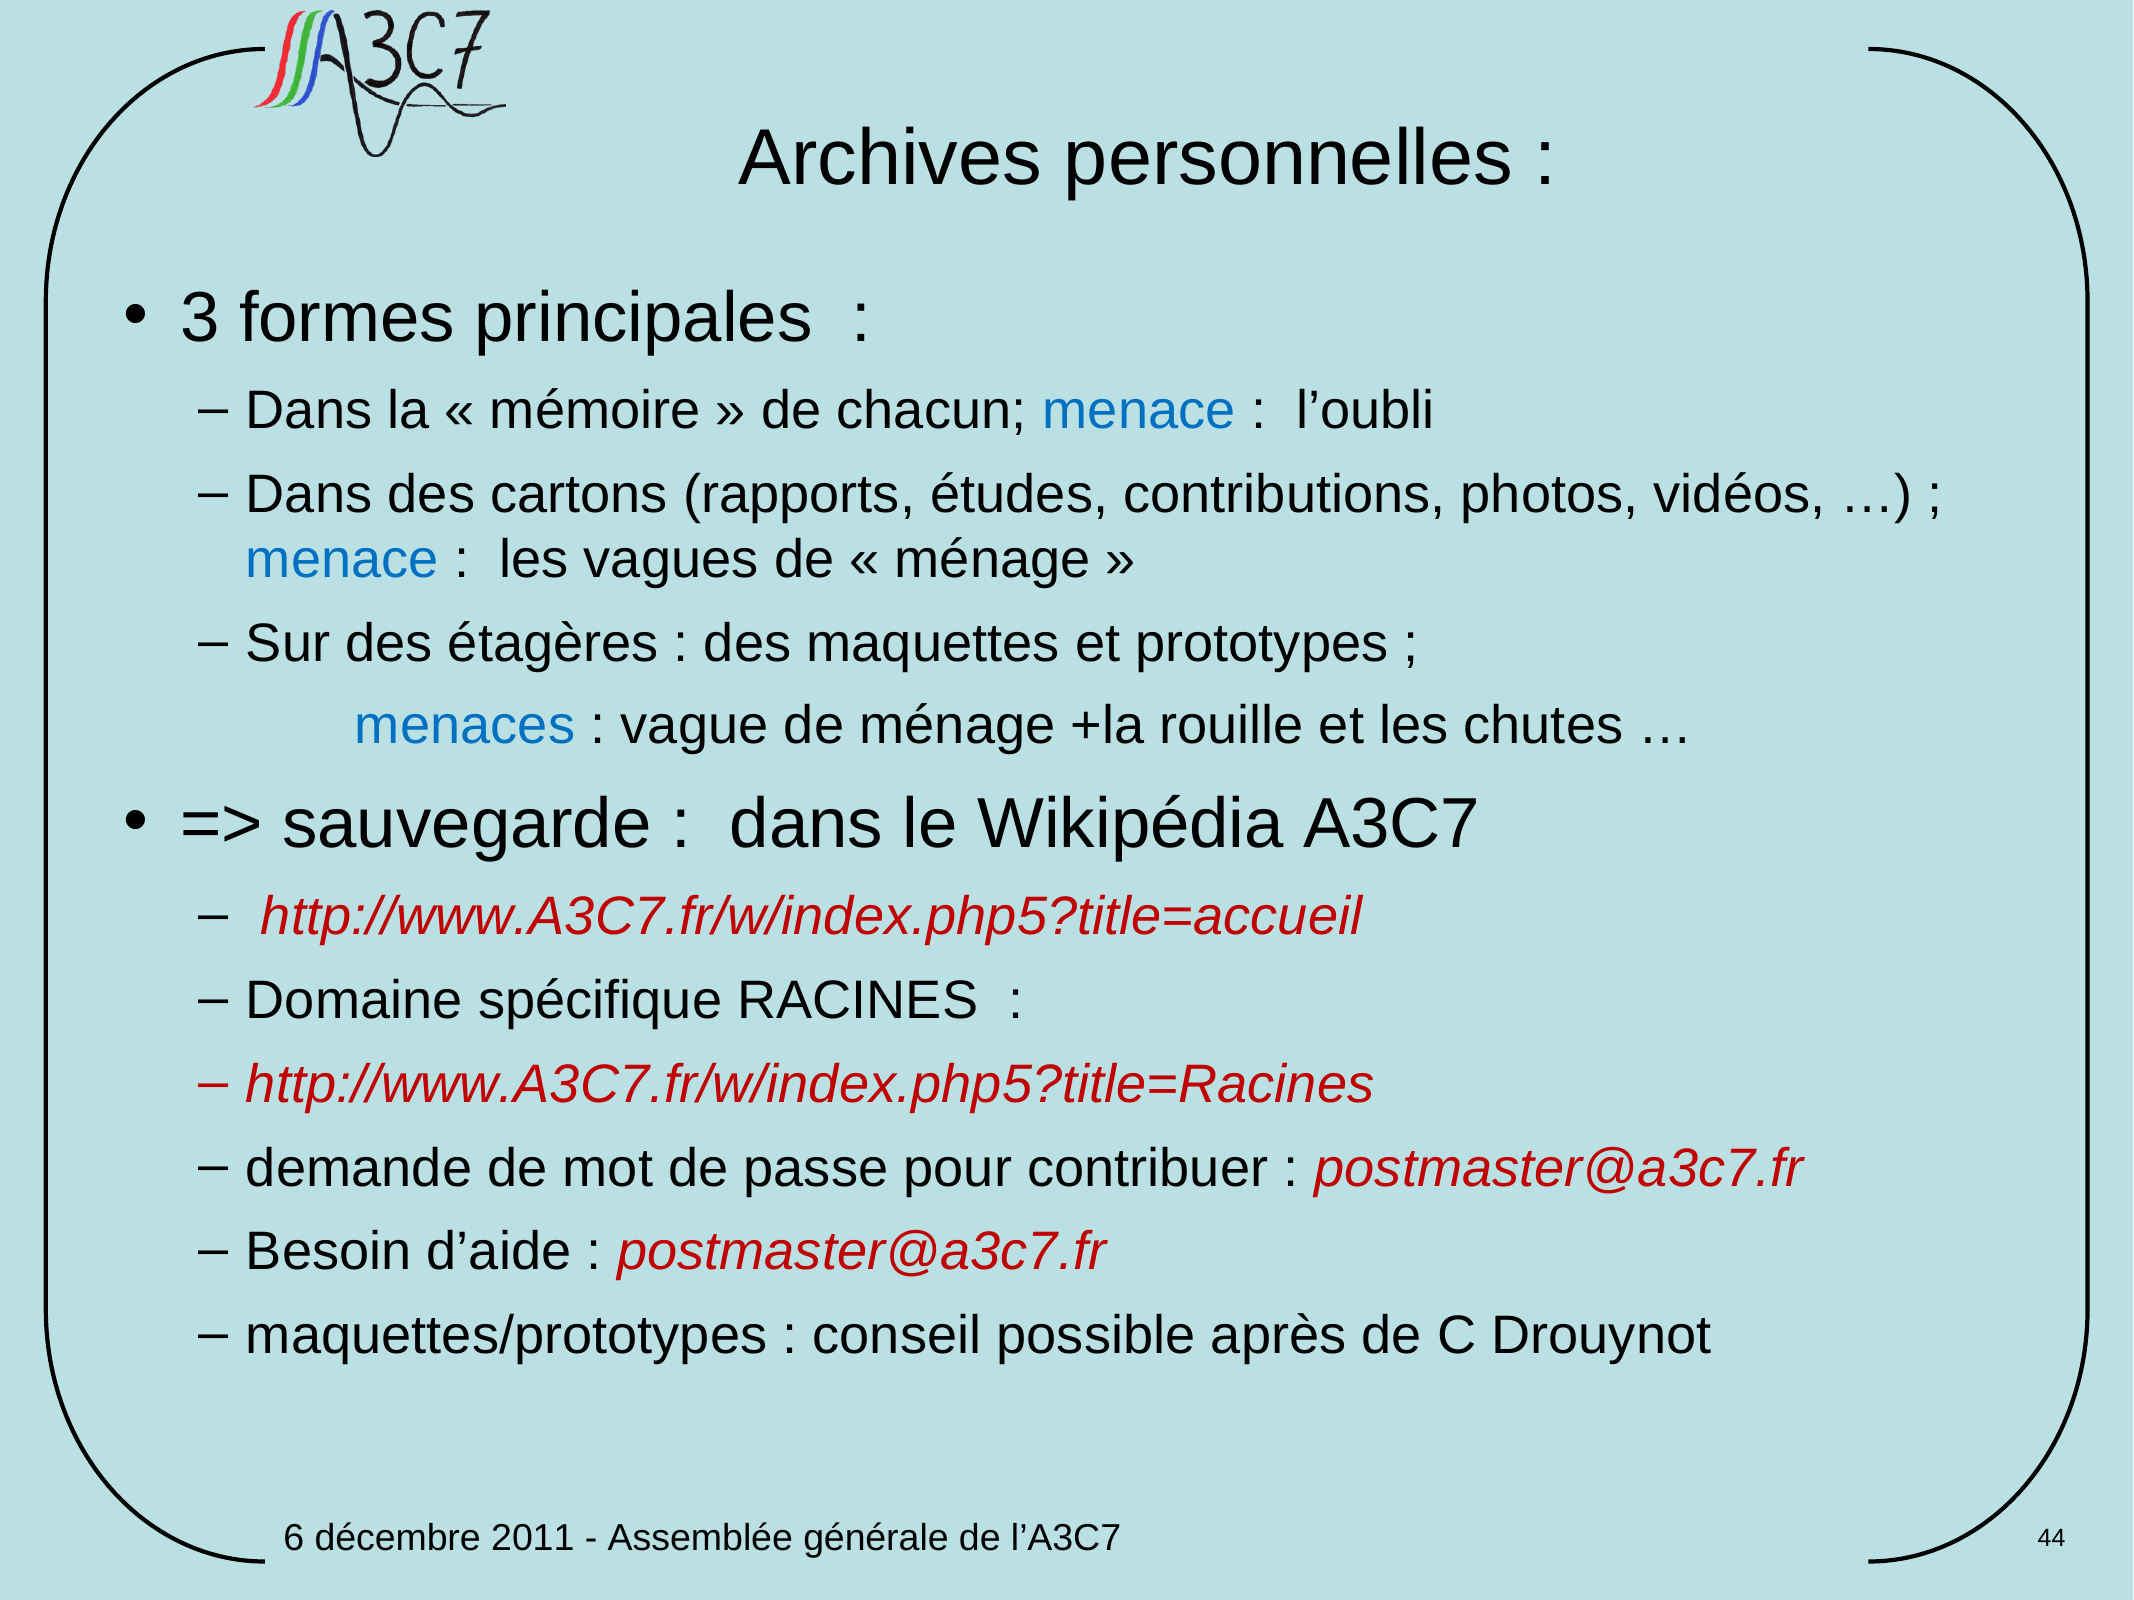

# Archives personnelles :
3 formes principales :
Dans la « mémoire » de chacun; menace : l’oubli
Dans des cartons (rapports, études, contributions, photos, vidéos, …) ; menace : les vagues de « ménage »
Sur des étagères : des maquettes et prototypes ;
 menaces : vague de ménage +la rouille et les chutes …
=> sauvegarde : dans le Wikipédia A3C7
 http://www.A3C7.fr/w/index.php5?title=accueil
Domaine spécifique RACINES :
http://www.A3C7.fr/w/index.php5?title=Racines
demande de mot de passe pour contribuer : postmaster@a3c7.fr
Besoin d’aide : postmaster@a3c7.fr
maquettes/prototypes : conseil possible après de C Drouynot
6 décembre 2011 - Assemblée générale de l’A3C7
44